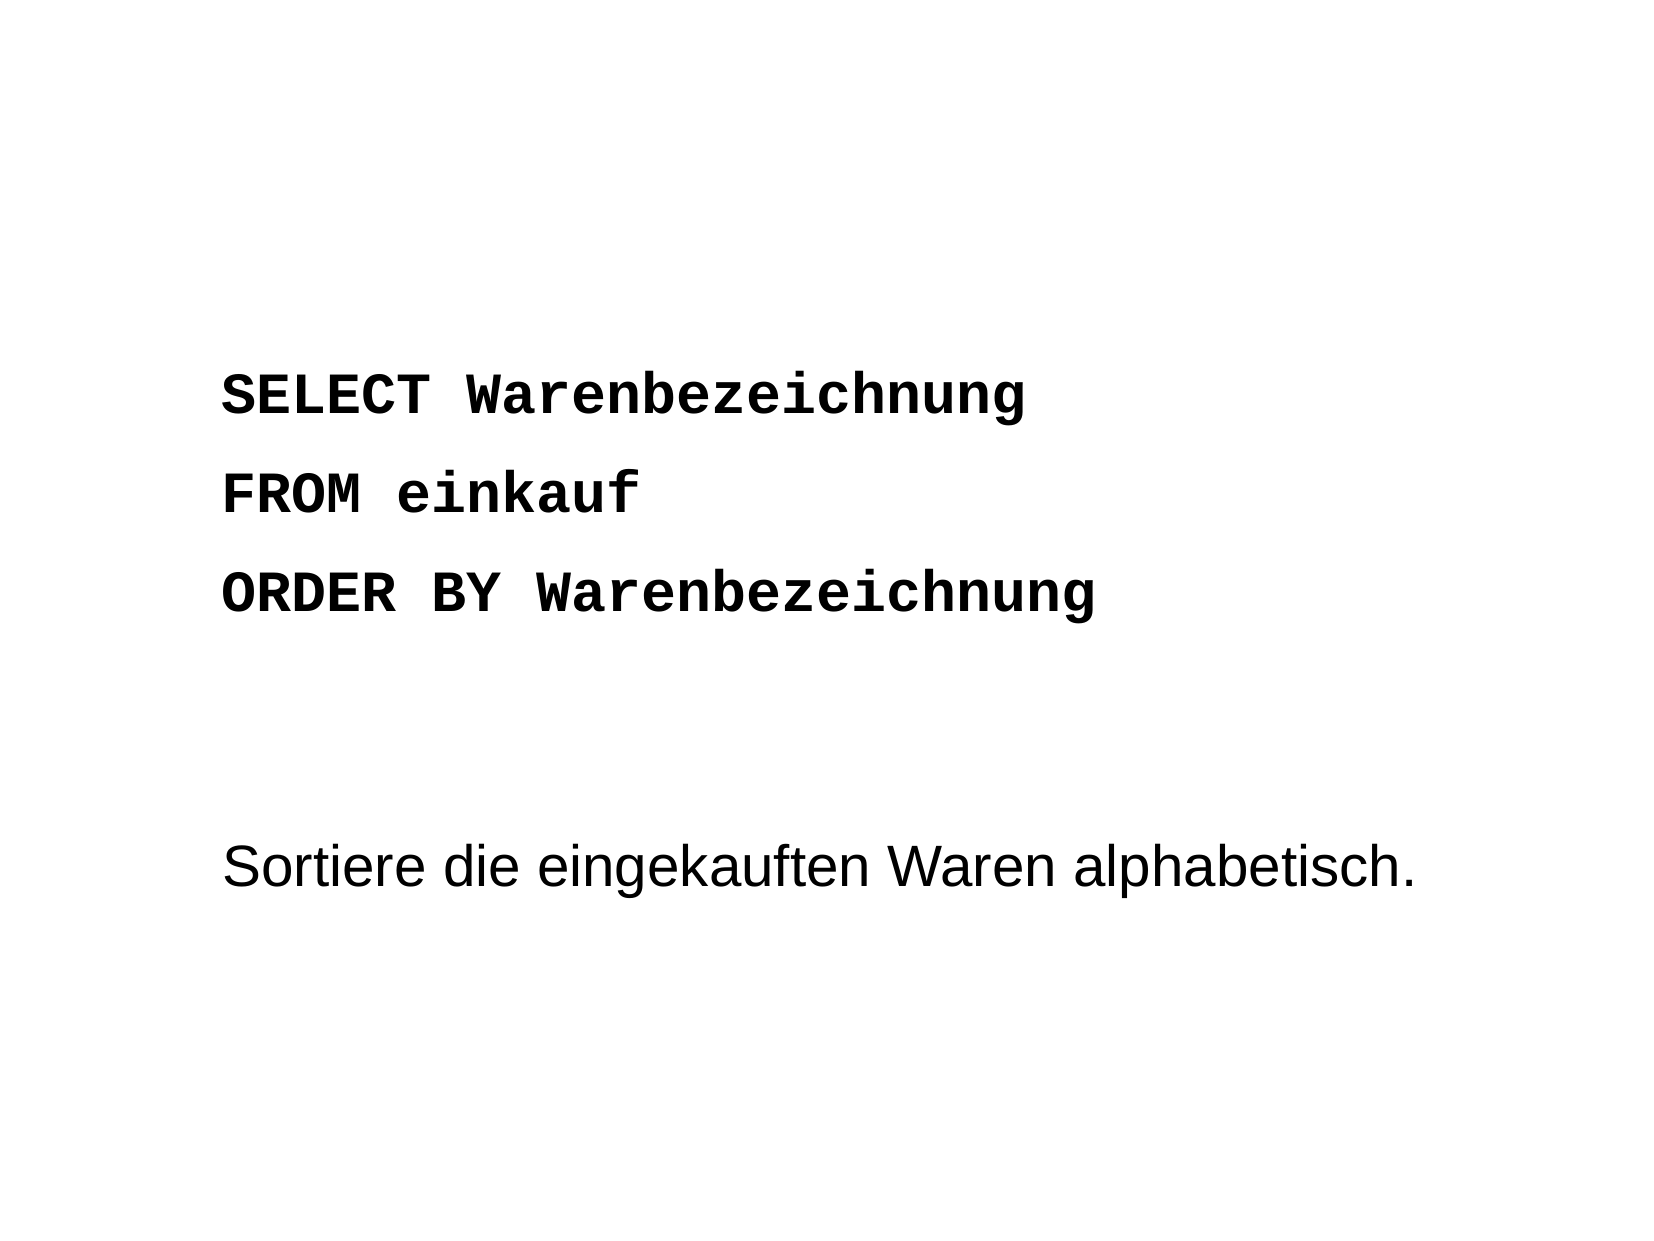

SELECT Warenbezeichnung
FROM einkauf
ORDER BY Warenbezeichnung
# Sortiere die eingekauften Waren alphabetisch.